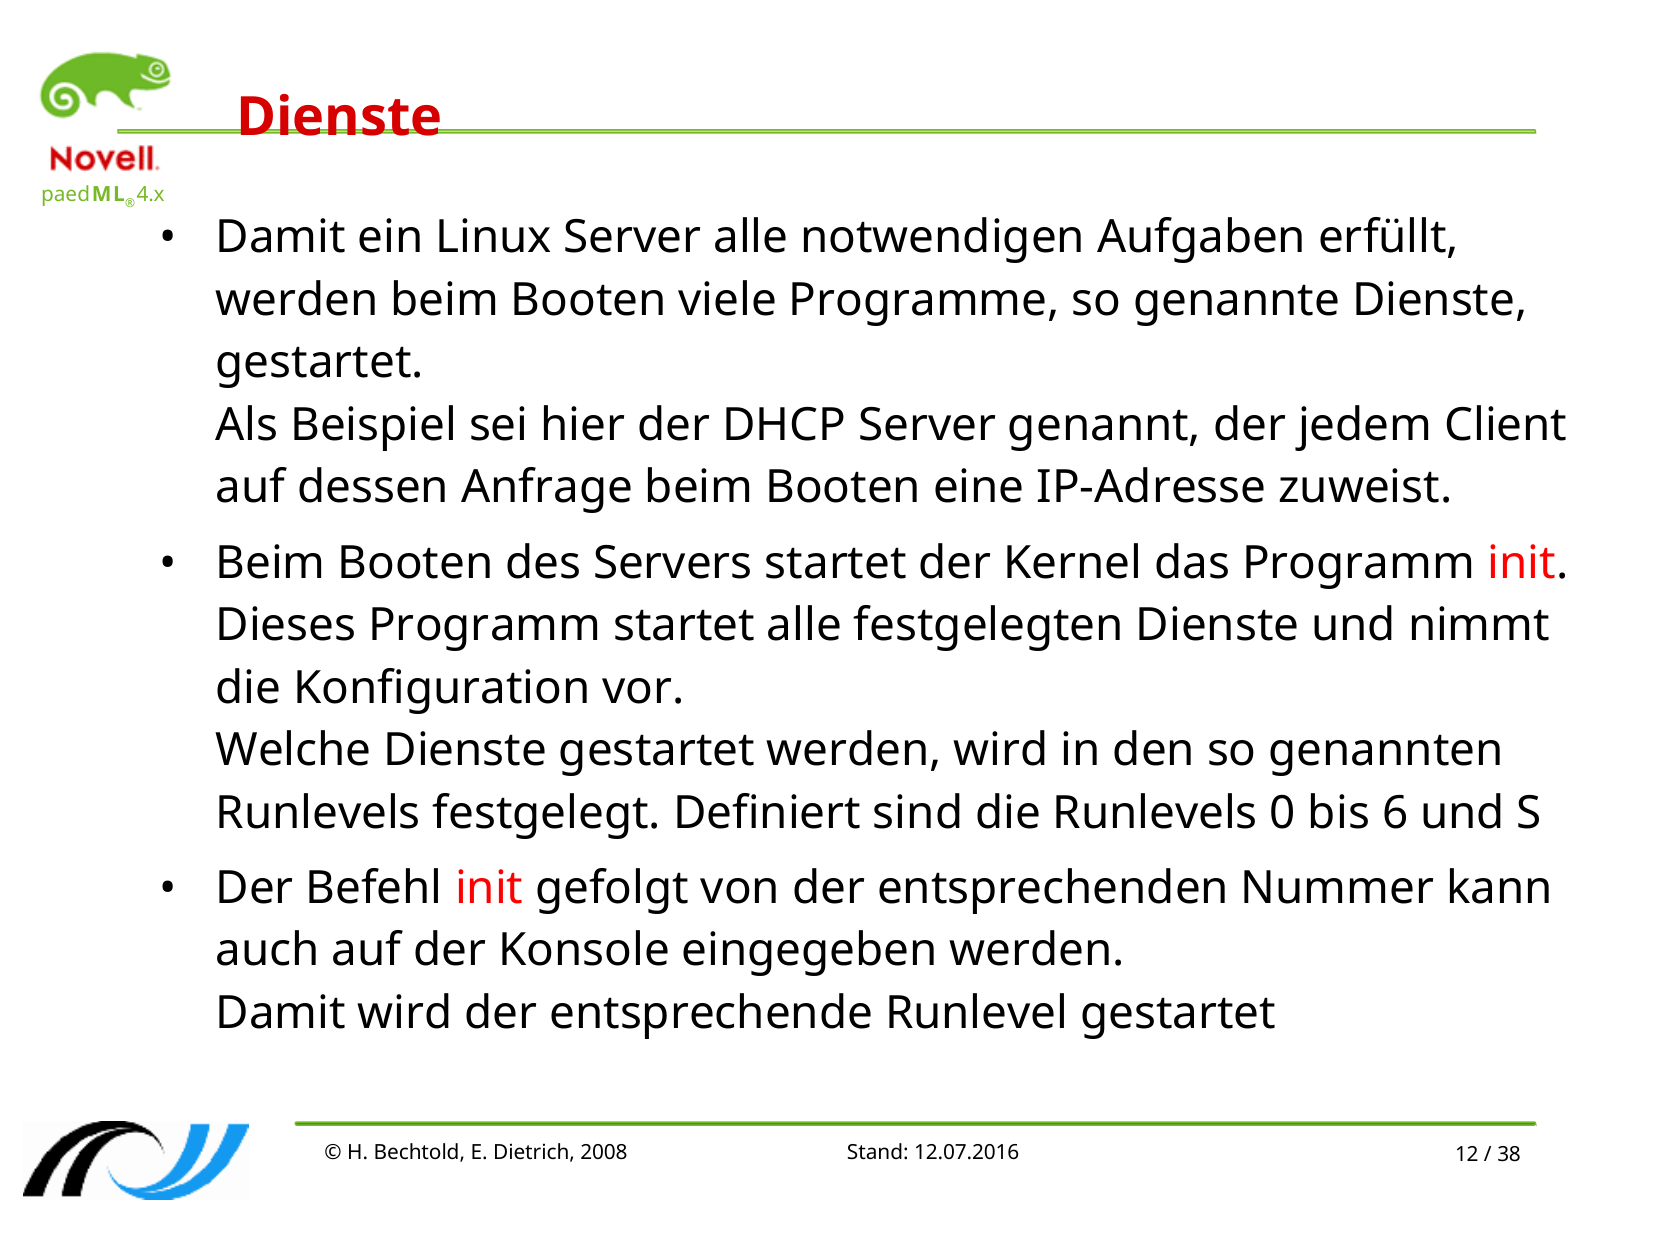

# Dienste
Damit ein Linux Server alle notwendigen Aufgaben erfüllt, werden beim Booten viele Programme, so genannte Dienste, gestartet.
Als Beispiel sei hier der DHCP Server genannt, der jedem Client auf dessen Anfrage beim Booten eine IP-Adresse zuweist.
Beim Booten des Servers startet der Kernel das Programm init. Dieses Programm startet alle festgelegten Dienste und nimmt
die Konfiguration vor.
Welche Dienste gestartet werden, wird in den so genannten Runlevels festgelegt. Definiert sind die Runlevels 0 bis 6 und S
Der Befehl init gefolgt von der entsprechenden Nummer kann auch auf der Konsole eingegeben werden.
Damit wird der entsprechende Runlevel gestartet
© H. Bechtold, E. Dietrich, 2008
12.07.2016
12